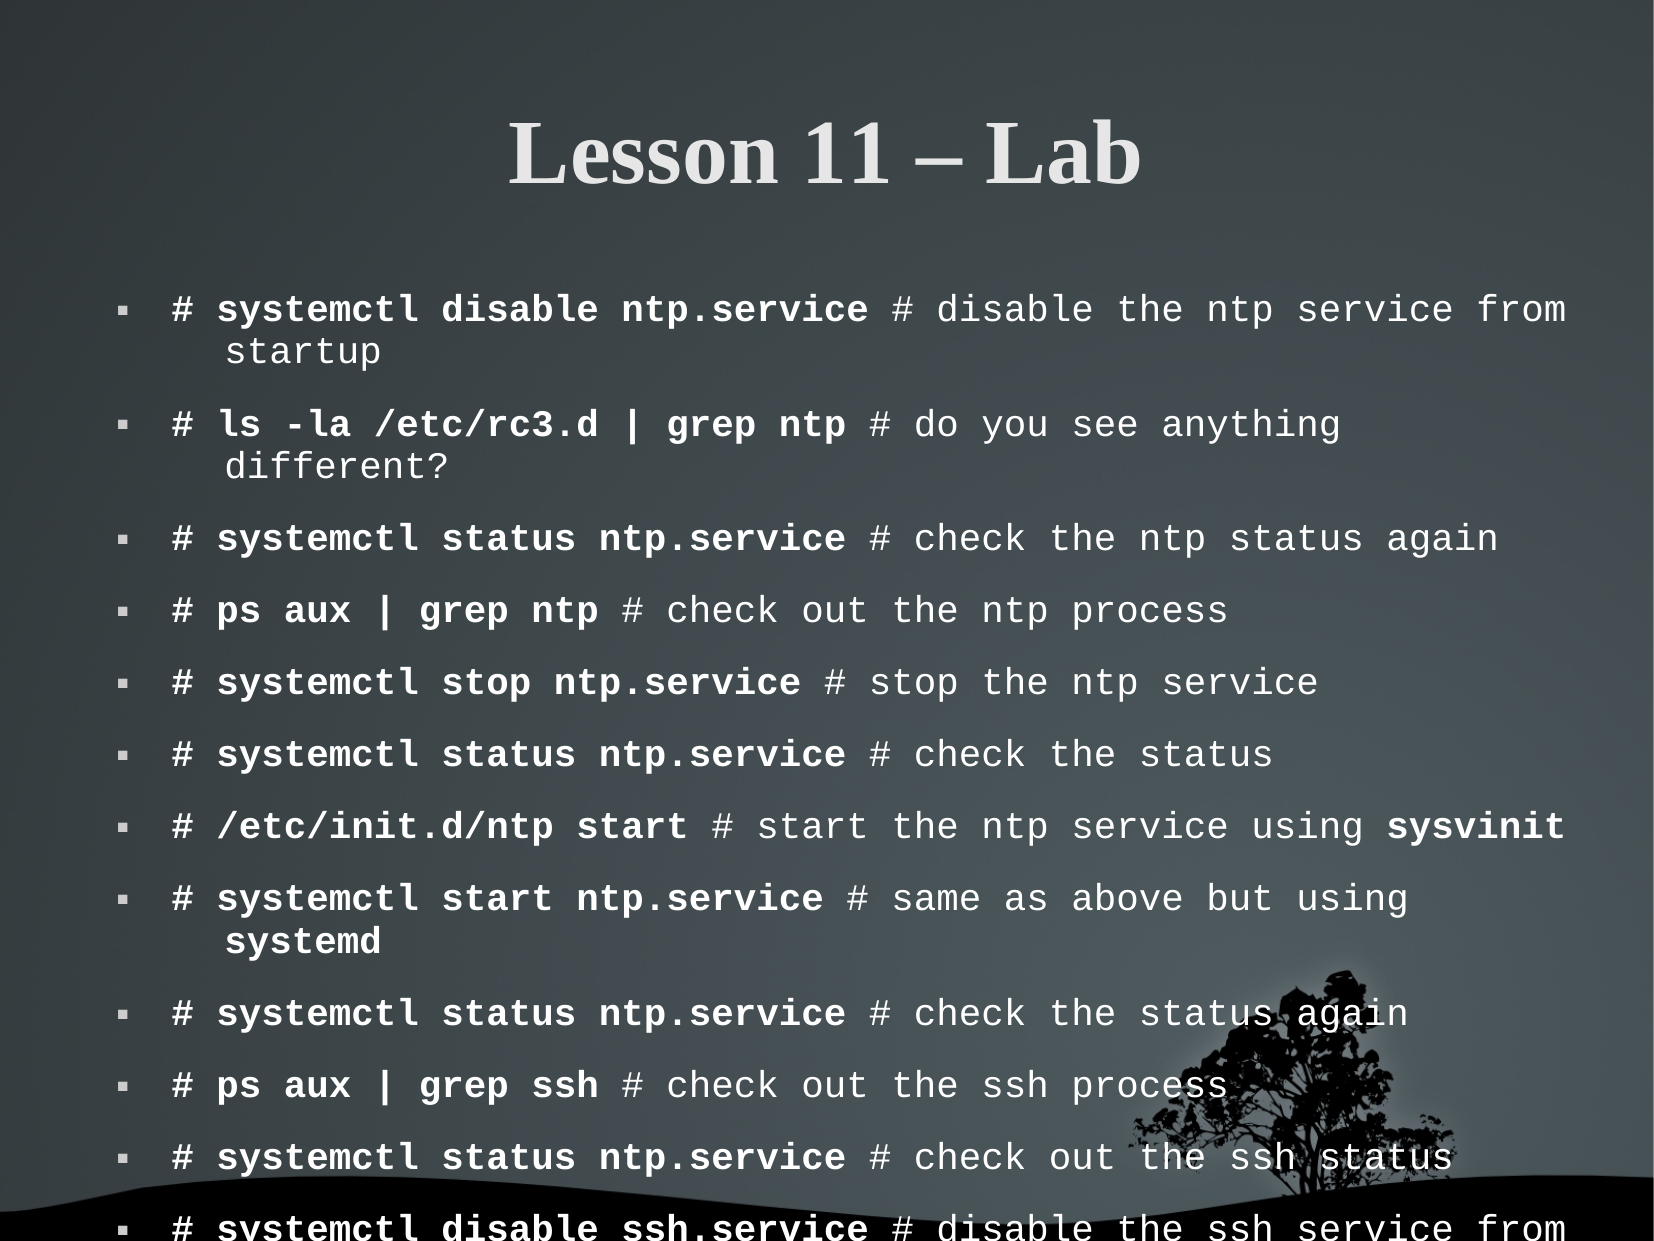

Lesson 11 – Lab
# # systemctl disable ntp.service # disable the ntp service from startup
# ls -la /etc/rc3.d | grep ntp # do you see anything different?
# systemctl status ntp.service # check the ntp status again
# ps aux | grep ntp # check out the ntp process
# systemctl stop ntp.service # stop the ntp service
# systemctl status ntp.service # check the status
# /etc/init.d/ntp start # start the ntp service using sysvinit
# systemctl start ntp.service # same as above but using systemd
# systemctl status ntp.service # check the status again
# ps aux | grep ssh # check out the ssh process
# systemctl status ntp.service # check out the ssh status
# systemctl disable ssh.service # disable the ssh service from startup
# systemctl status ntp.service # check out the ssh status again